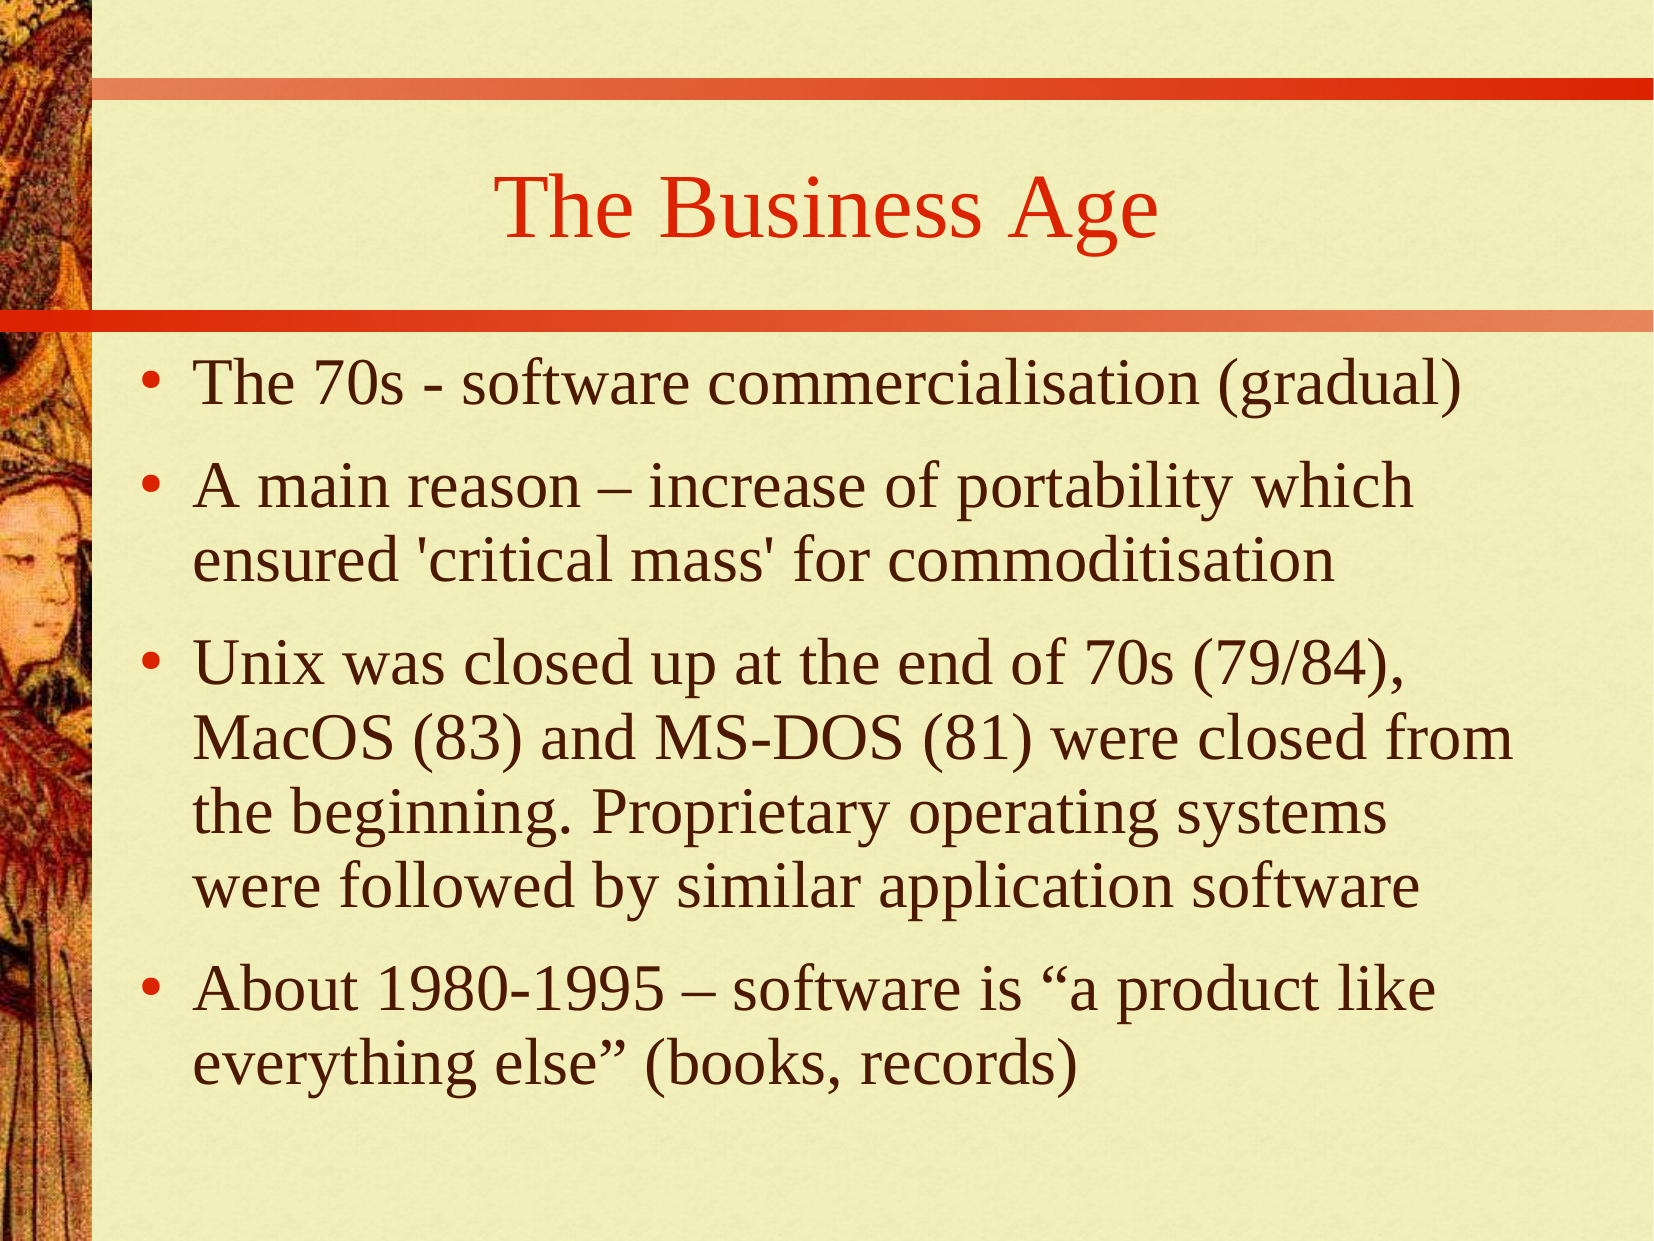

# The Business Age
The 70s - software commercialisation (gradual)
A main reason – increase of portability which ensured 'critical mass' for commoditisation
Unix was closed up at the end of 70s (79/84), MacOS (83) and MS-DOS (81) were closed from the beginning. Proprietary operating systems were followed by similar application software
About 1980-1995 – software is “a product like everything else” (books, records)